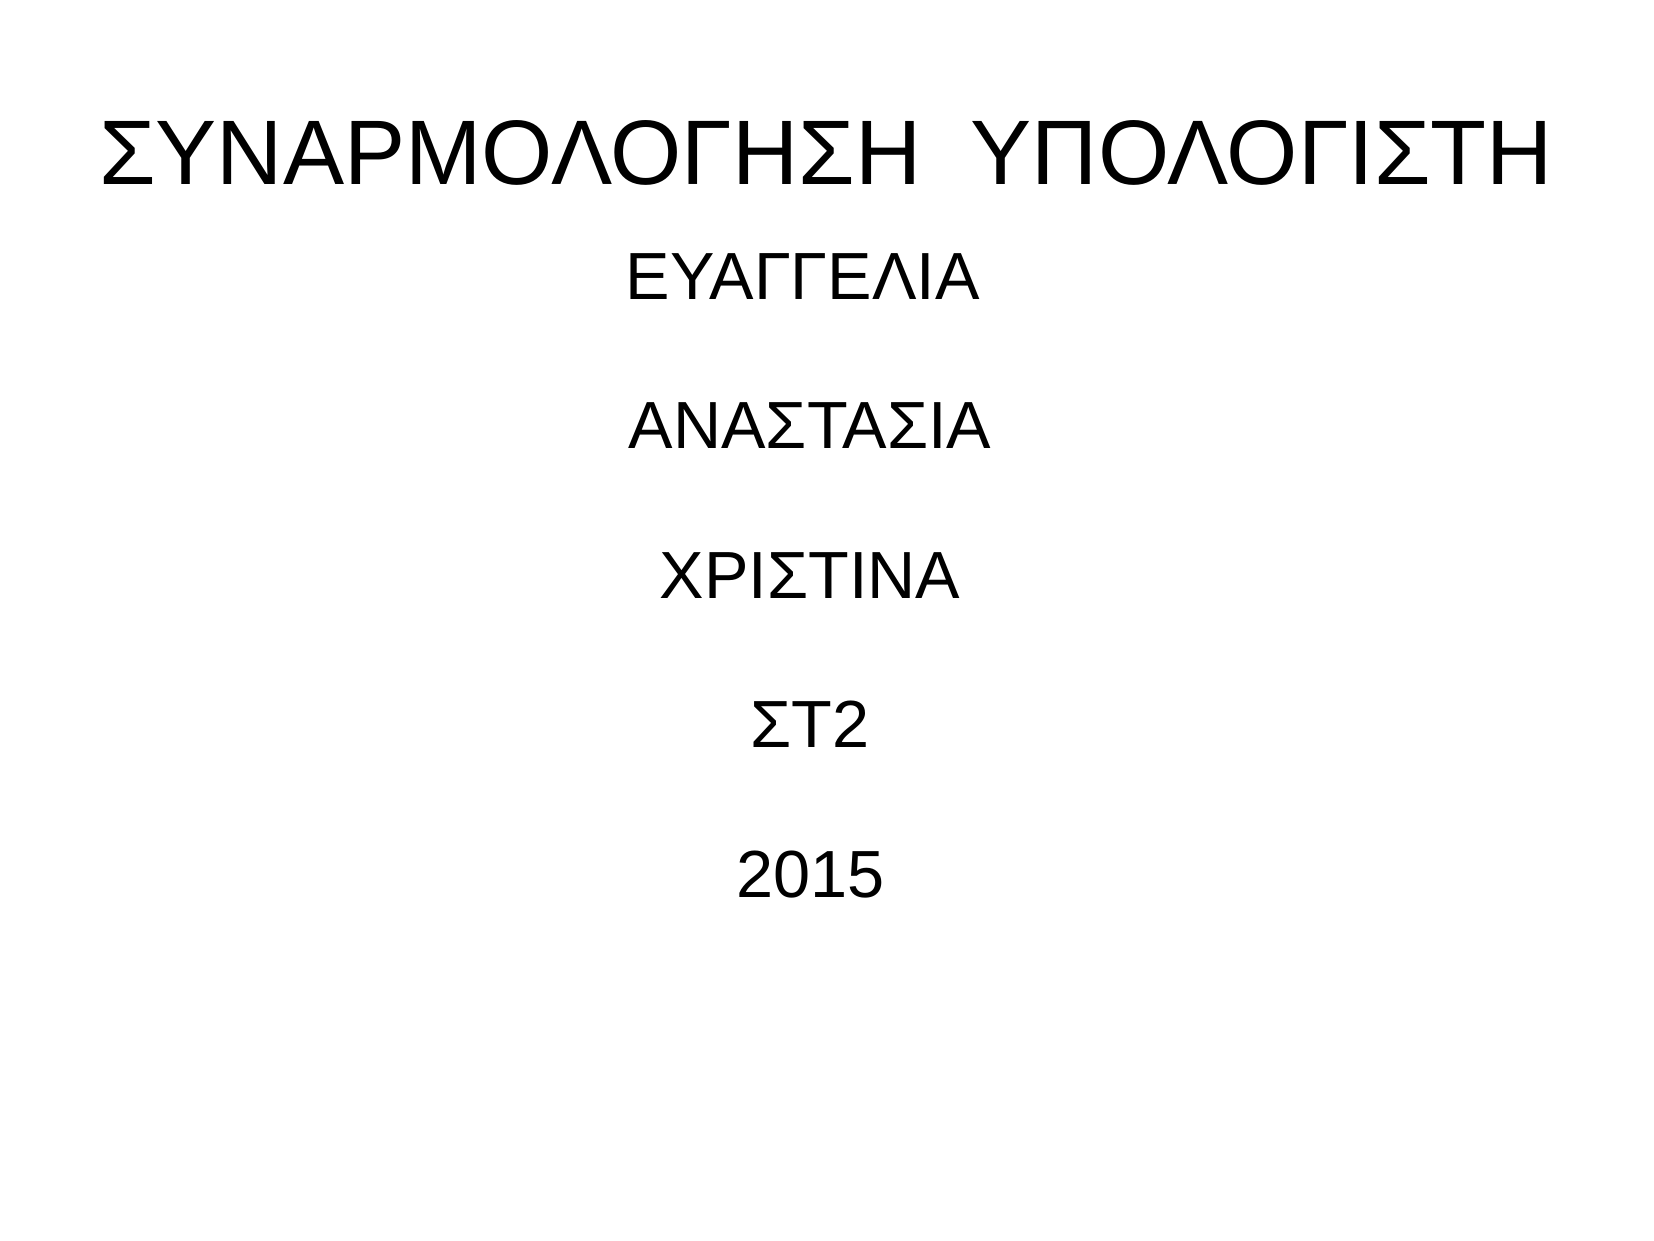

# ΣΥΝΑΡΜΟΛΟΓΗΣΗ ΥΠΟΛΟΓΙΣΤΗ
ΕΥΑΓΓΕΛΙΑ
ΑΝΑΣΤΑΣΙΑ
ΧΡΙΣΤΙΝΑ
ΣΤ2
2015